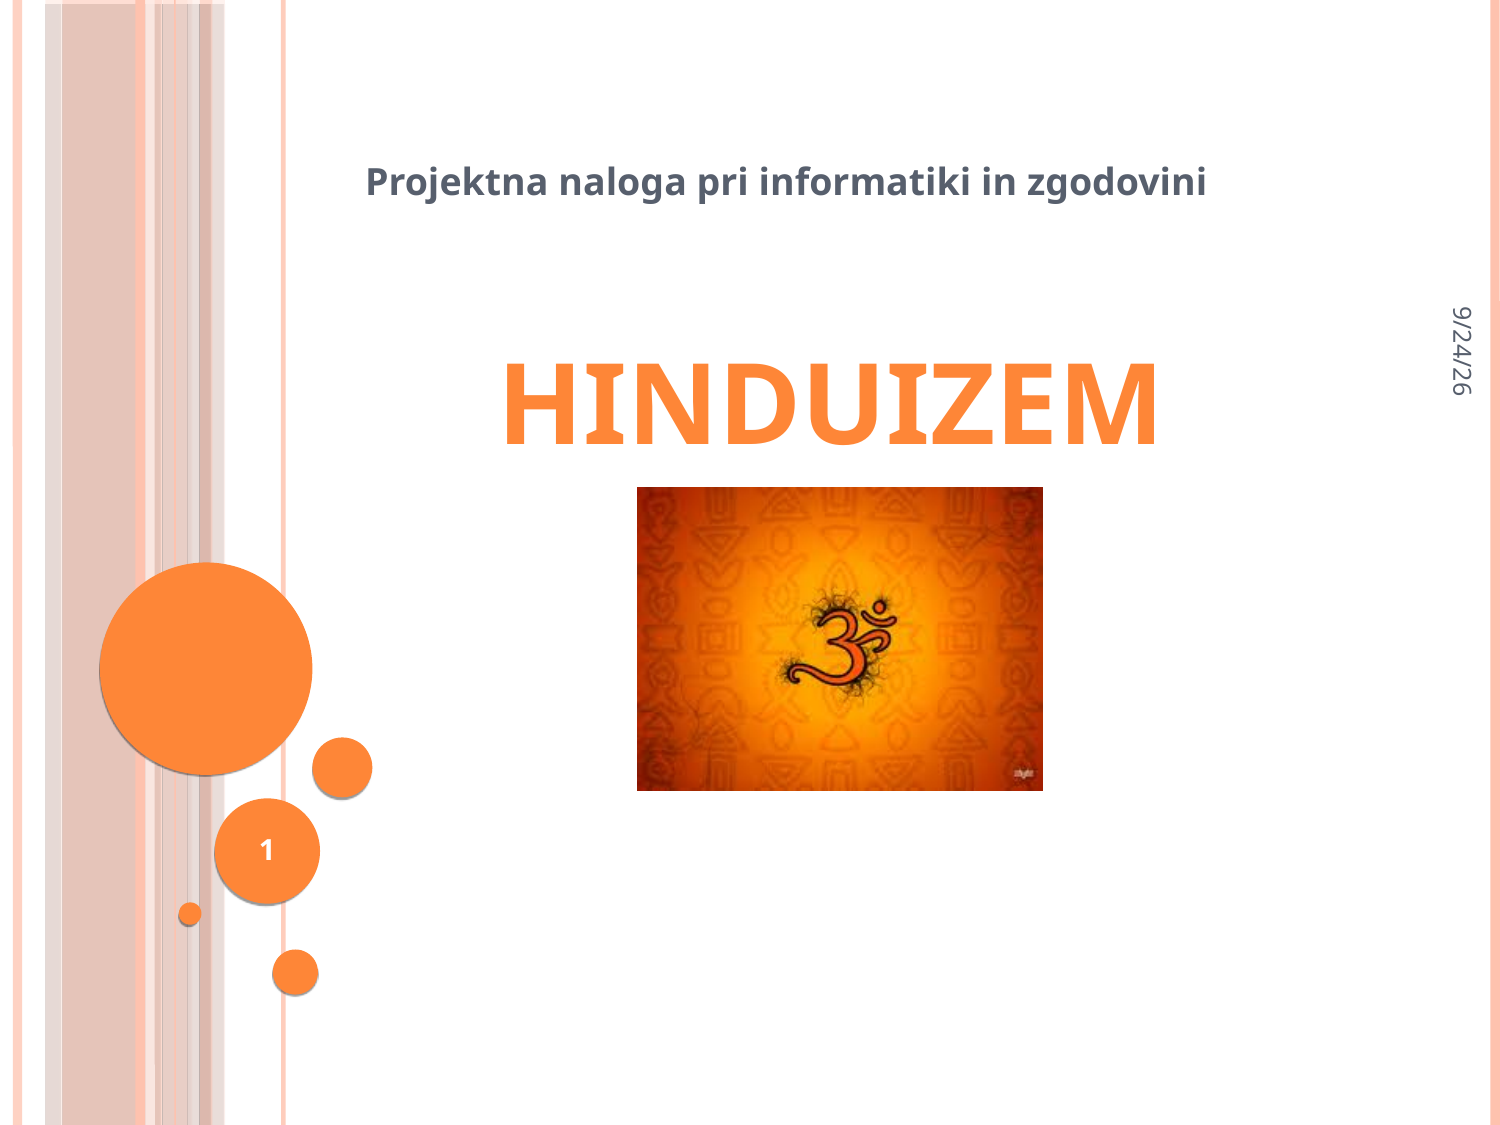

Projektna naloga pri informatiki in zgodovini
Hinduizem
#